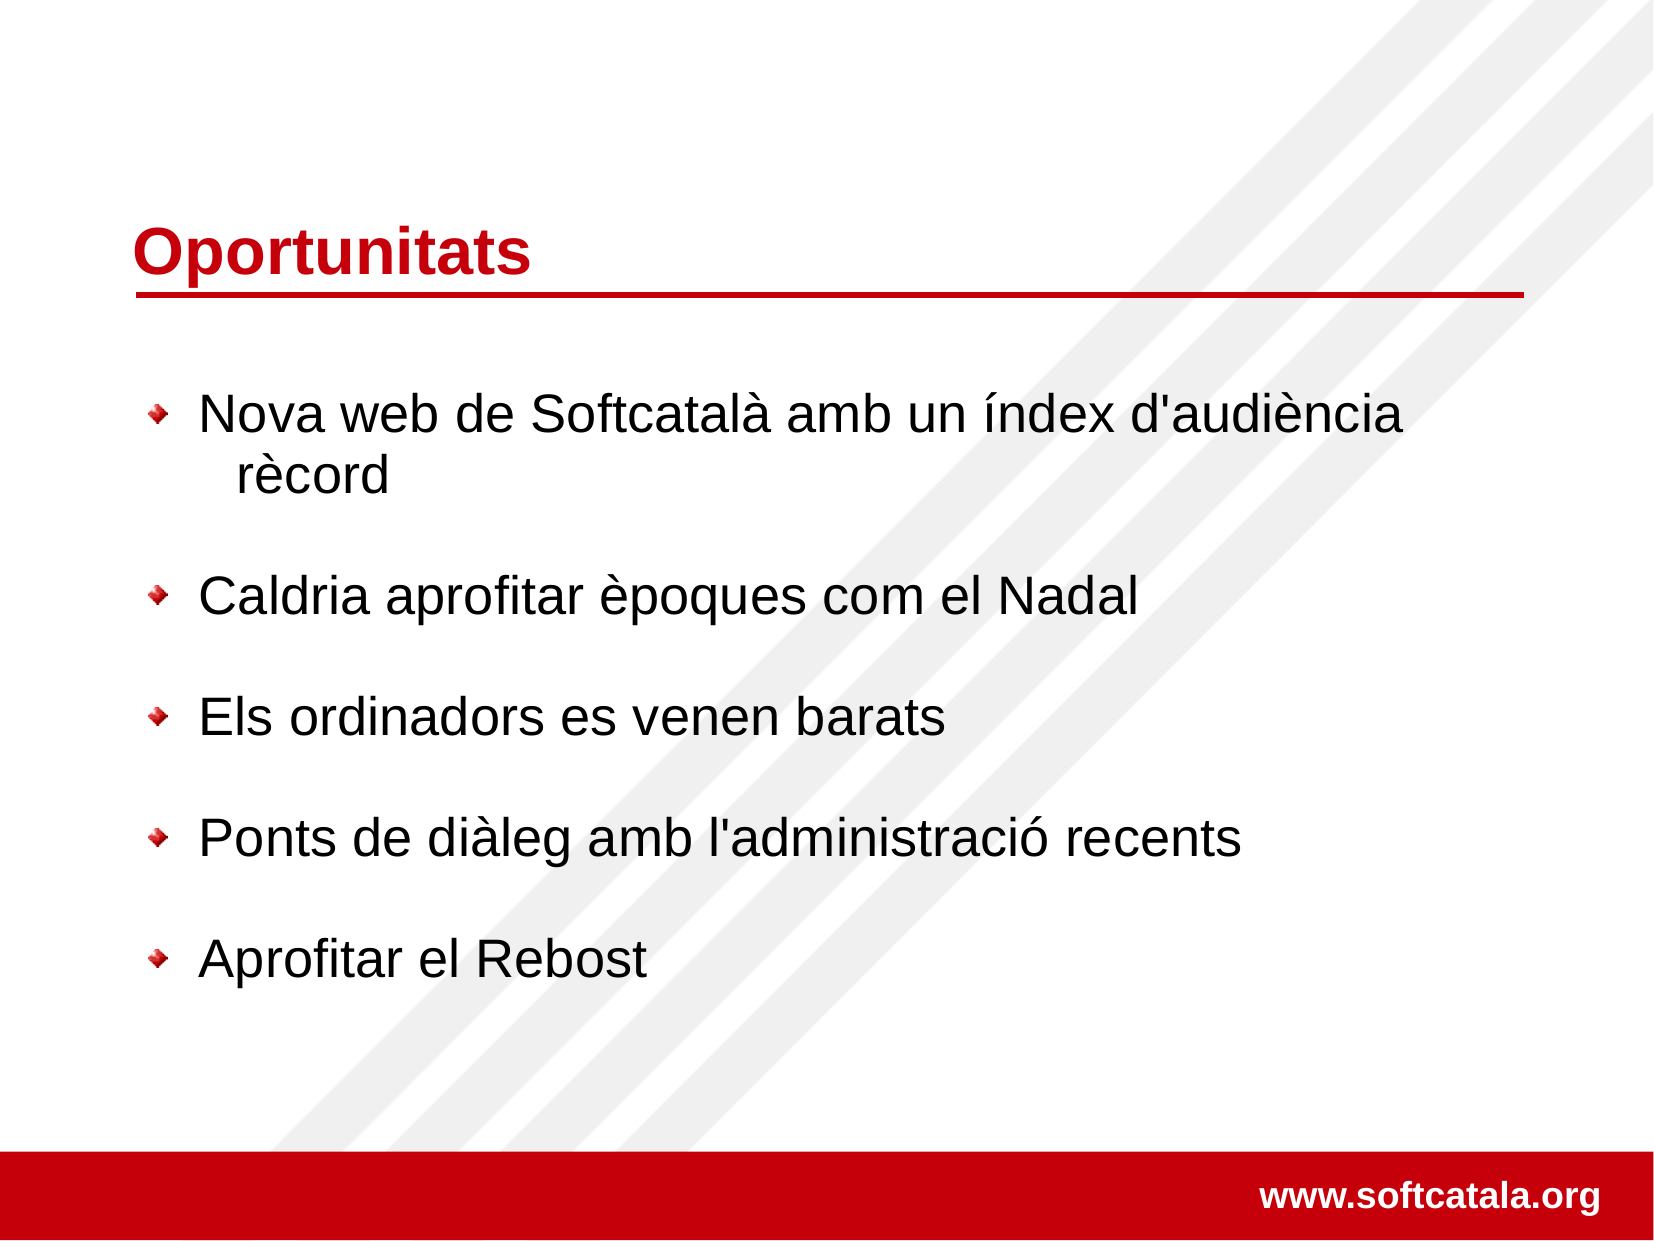

Oportunitats
 Nova web de Softcatalà amb un índex d'audiència rècord
 Caldria aprofitar èpoques com el Nadal
 Els ordinadors es venen barats
 Ponts de diàleg amb l'administració recents
 Aprofitar el Rebost
 www.softcatala.org